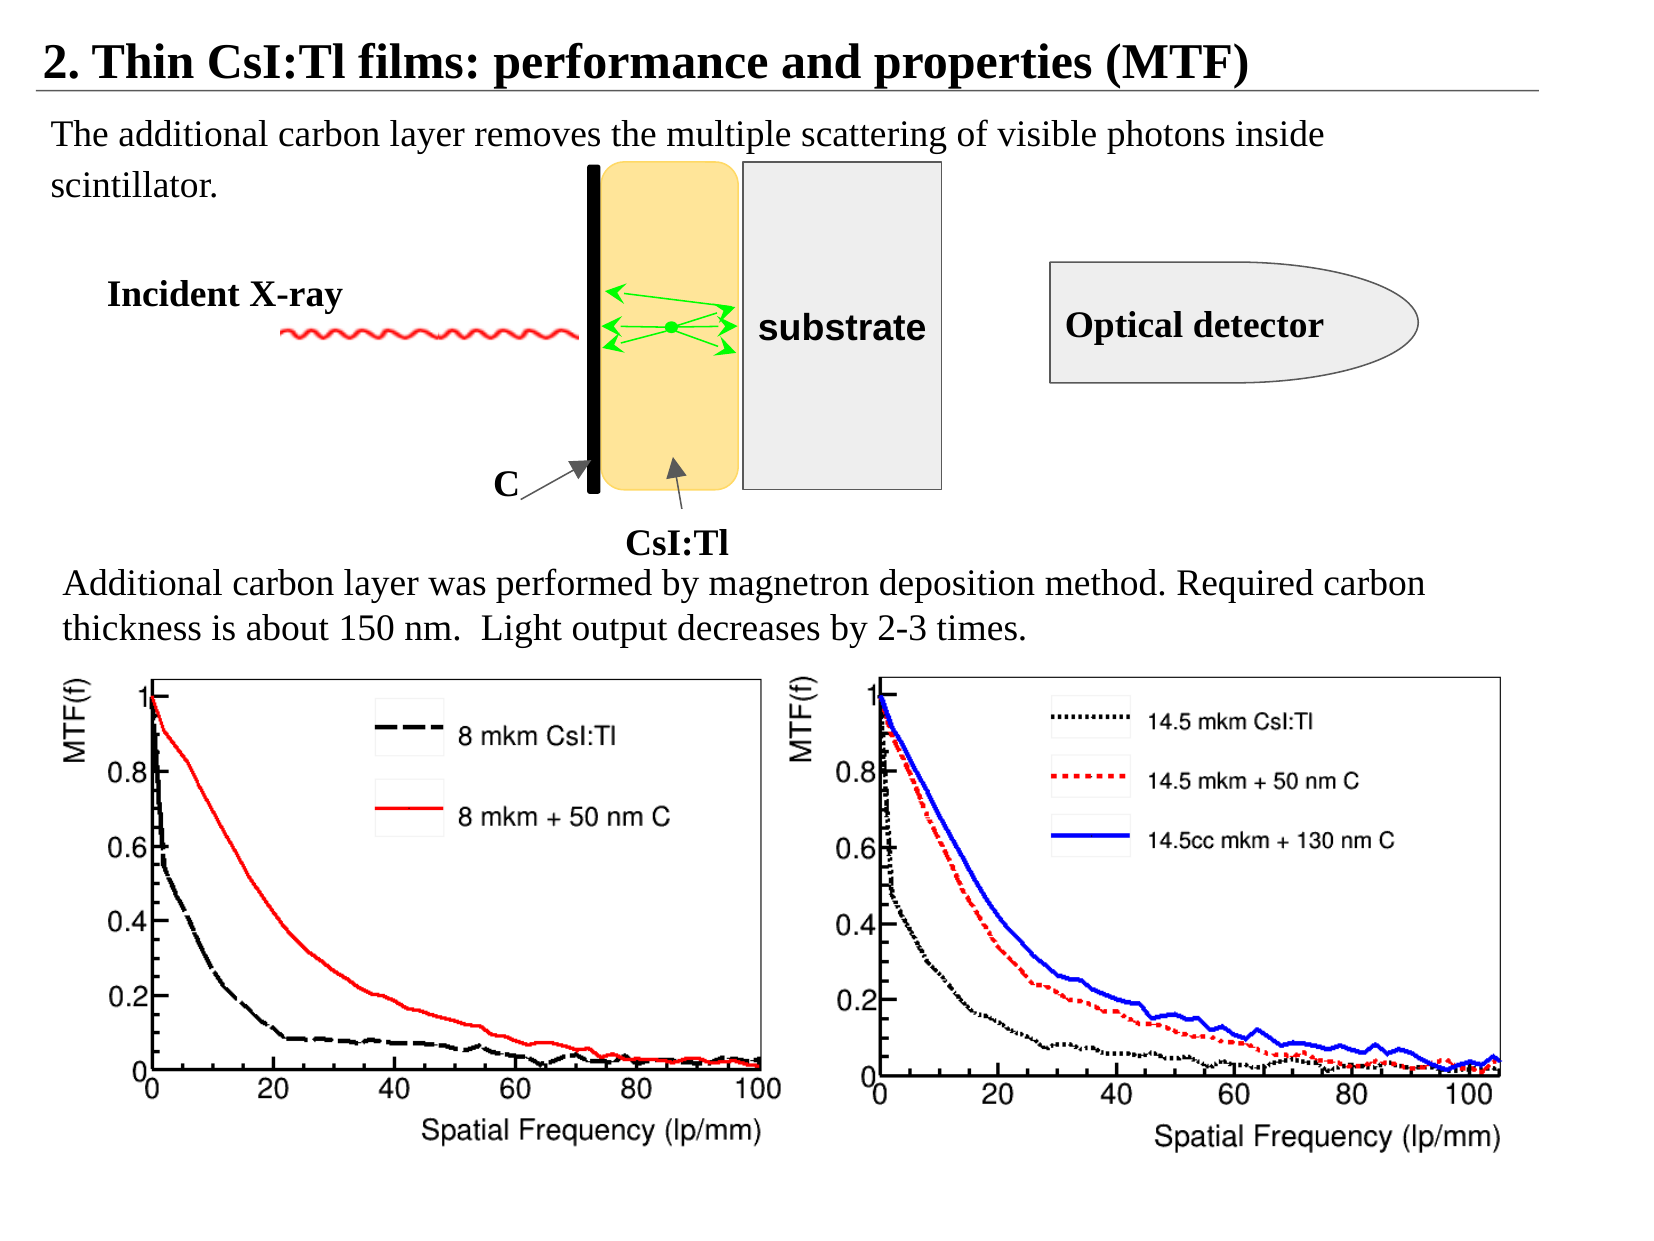

2. Thin CsI:Tl films: performance and properties (MTF)
The additional carbon layer removes the multiple scattering of visible photons inside scintillator.
substrate
Incident X-ray
Optical detector
C
CsI:Tl
Additional carbon layer was performed by magnetron deposition method. Required carbon thickness is about 150 nm. Light output decreases by 2-3 times.